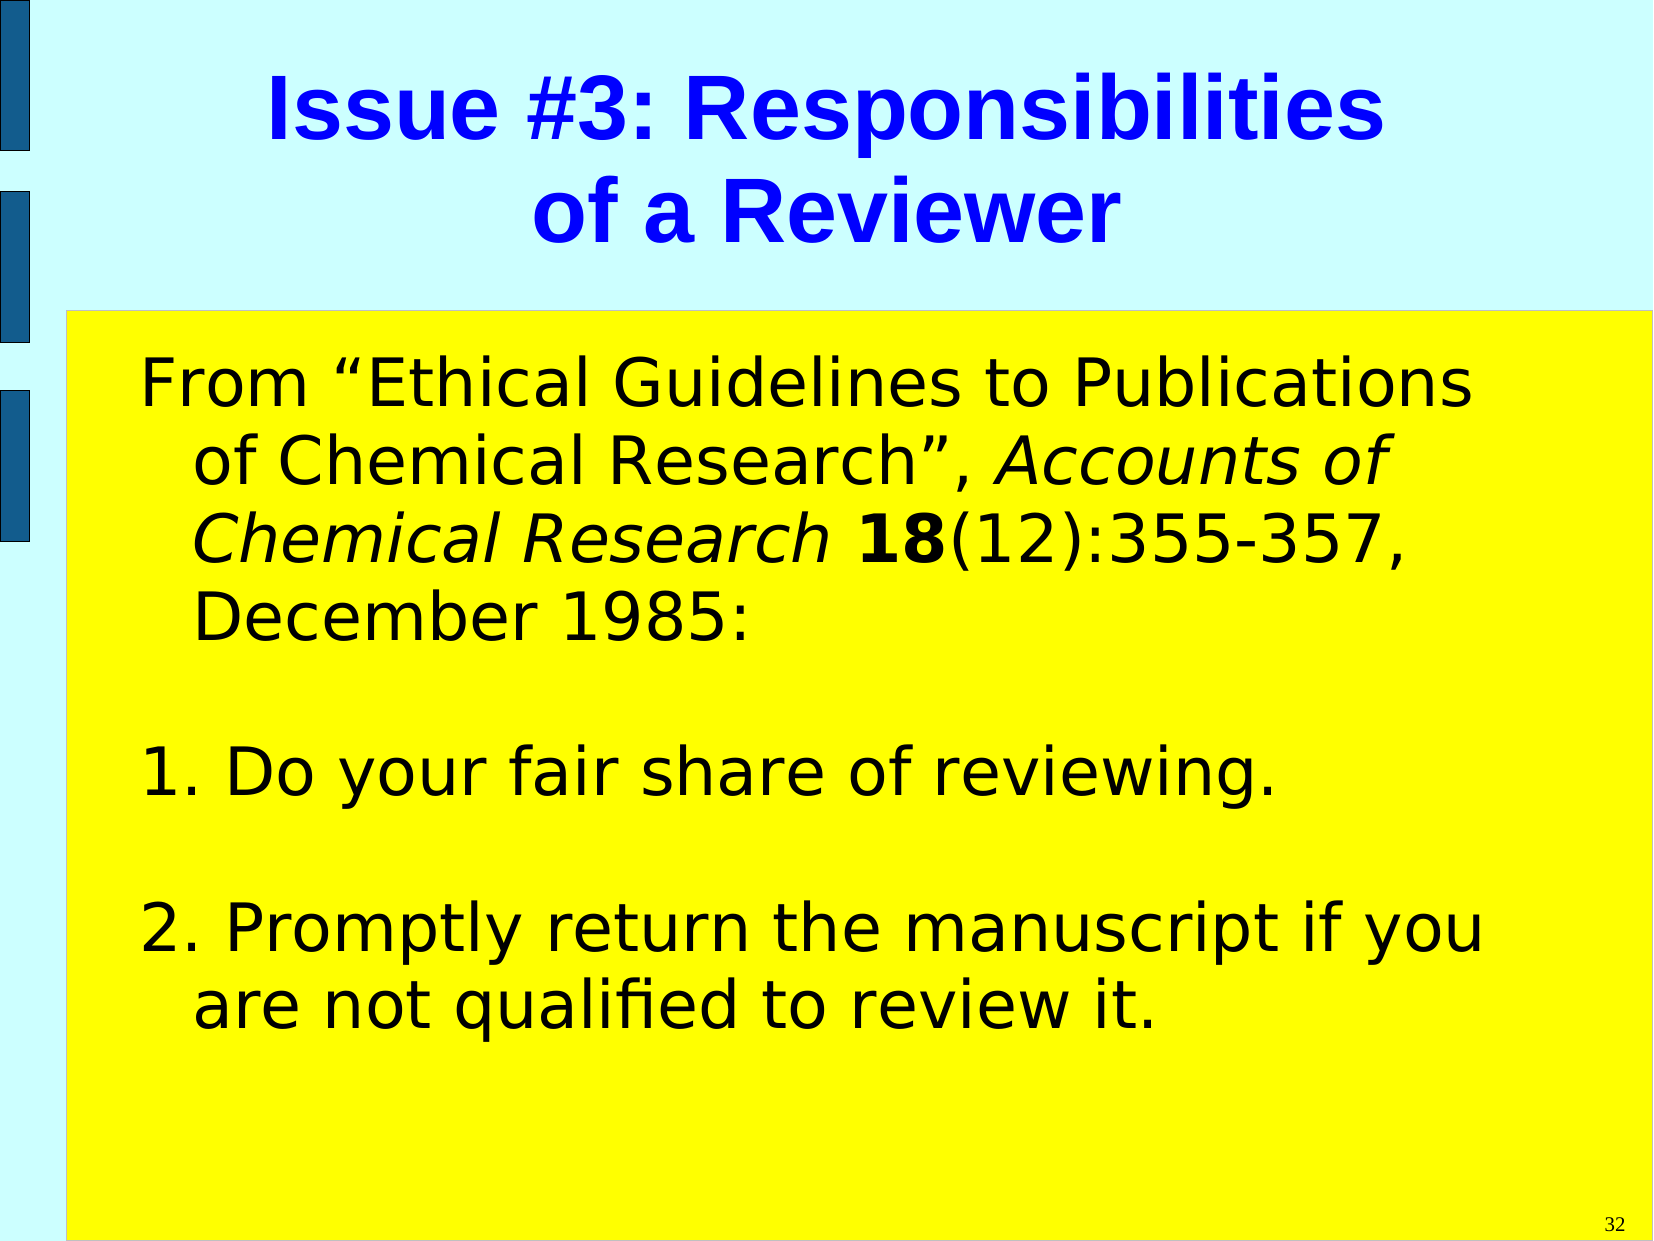

# Issue #3: Responsibilities of a Reviewer
From “Ethical Guidelines to Publications of Chemical Research”, Accounts of Chemical Research 18(12):355-357, December 1985:
1. Do your fair share of reviewing.
2. Promptly return the manuscript if you are not qualified to review it.